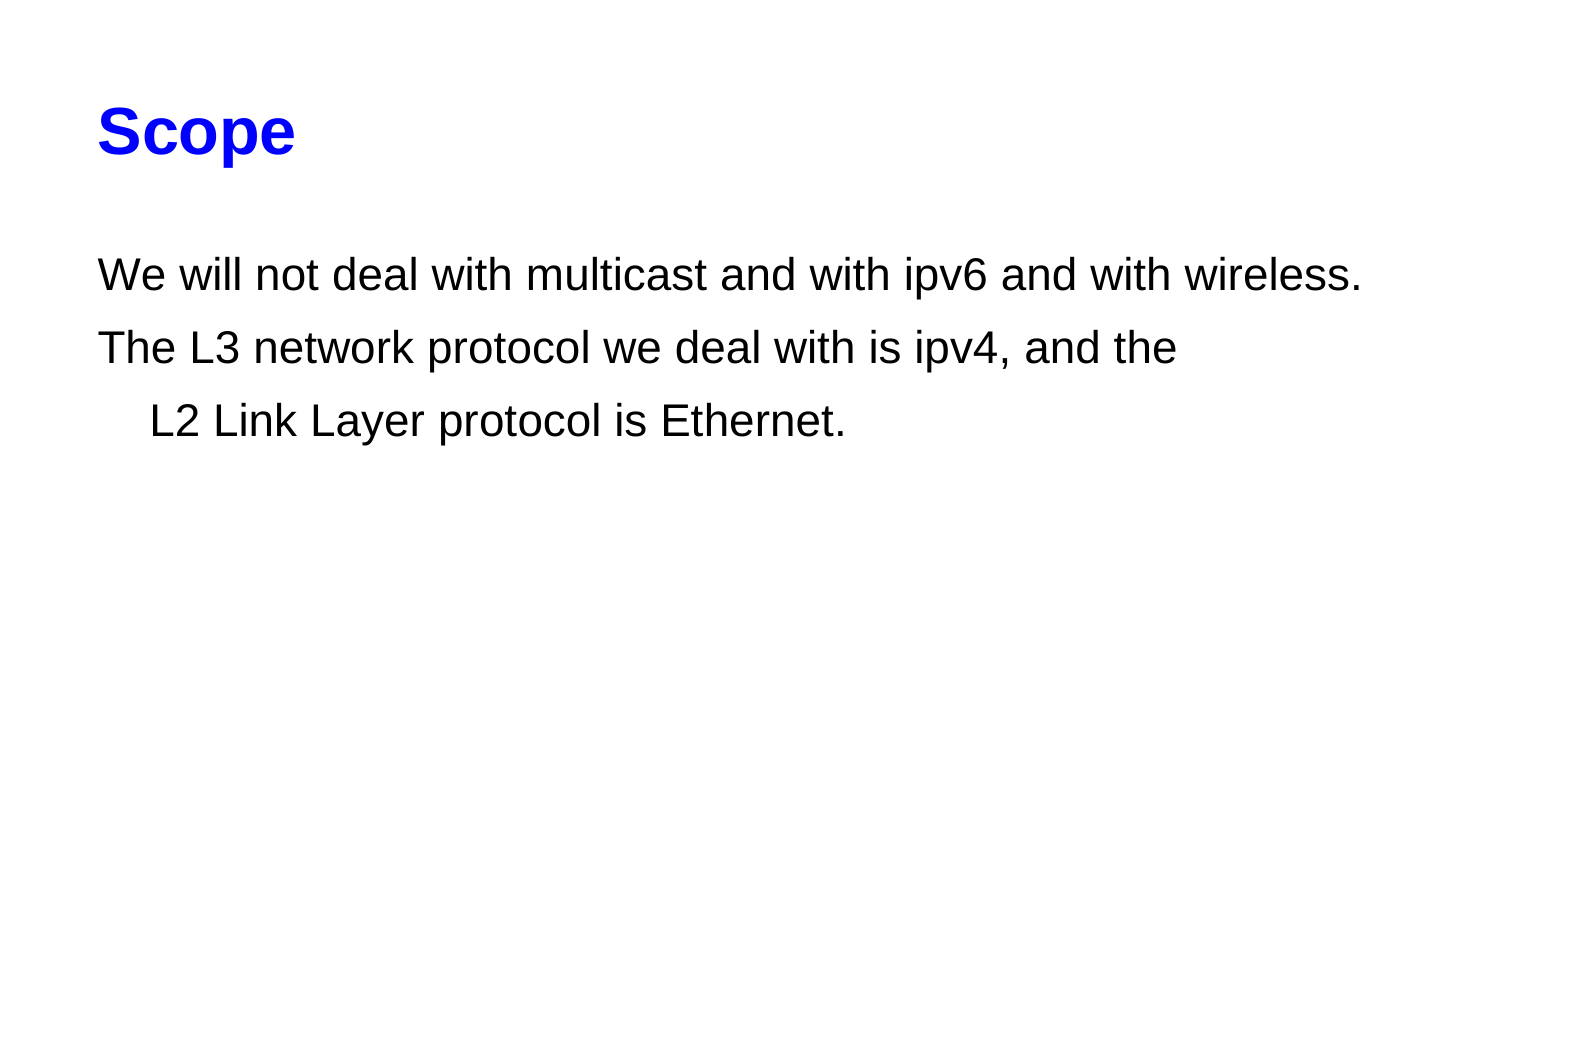

# Scope
We will not deal with multicast and with ipv6 and with wireless.
The L3 network protocol we deal with is ipv4, and the
 L2 Link Layer protocol is Ethernet.